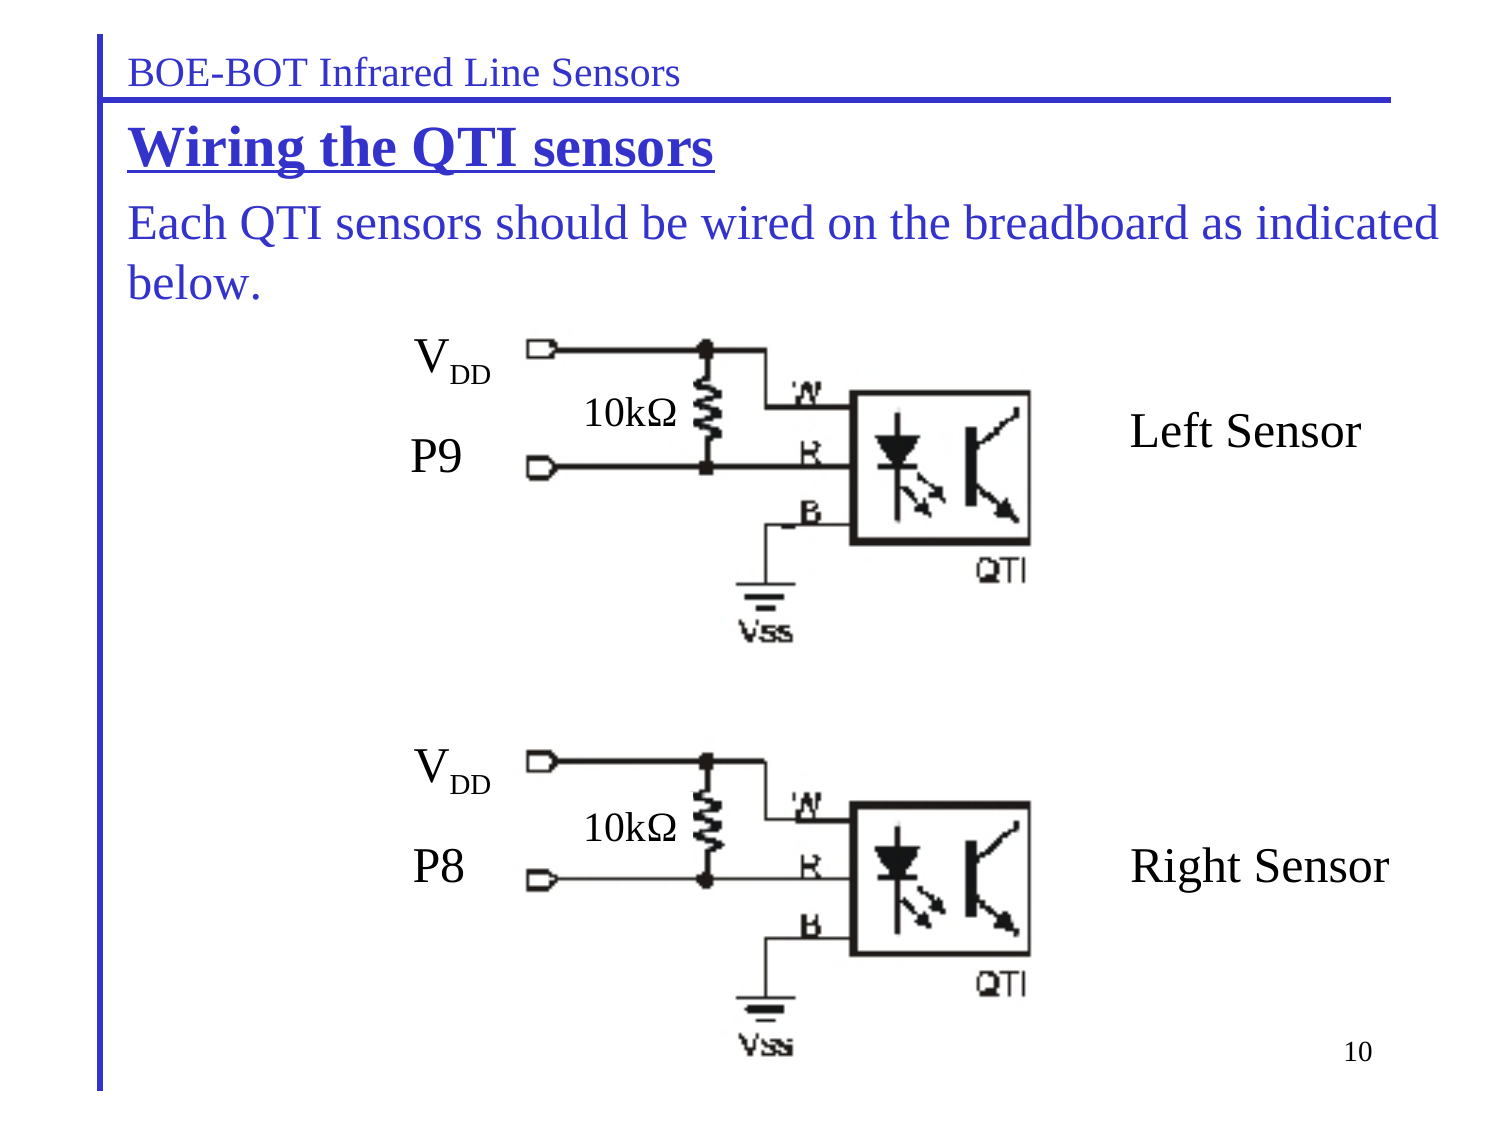

BOE-BOT Infrared Line Sensors
Wiring the QTI sensors
Each QTI sensors should be wired on the breadboard as indicated below.
VDD
10kΩ
Left Sensor
P9
VDD
10kΩ
P8
Right Sensor